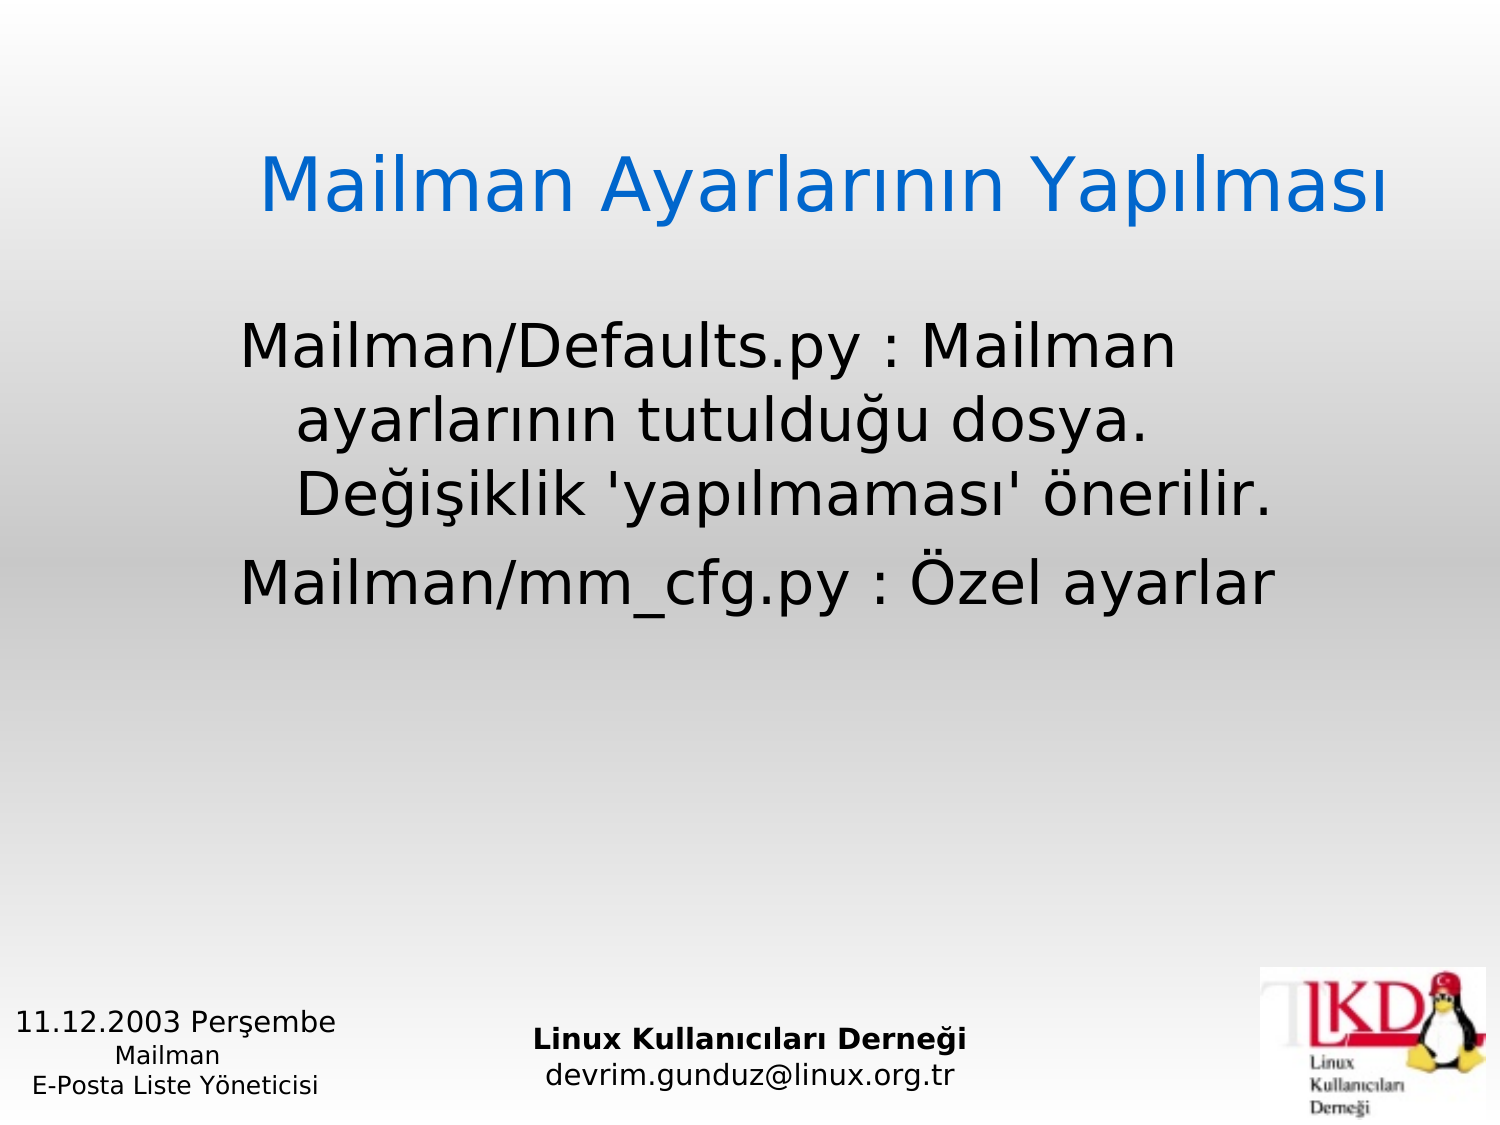

# Mailman Ayarlarının Yapılması
Mailman/Defaults.py : Mailman ayarlarının tutulduğu dosya. Değişiklik 'yapılmaması' önerilir.
Mailman/mm_cfg.py : Özel ayarlar